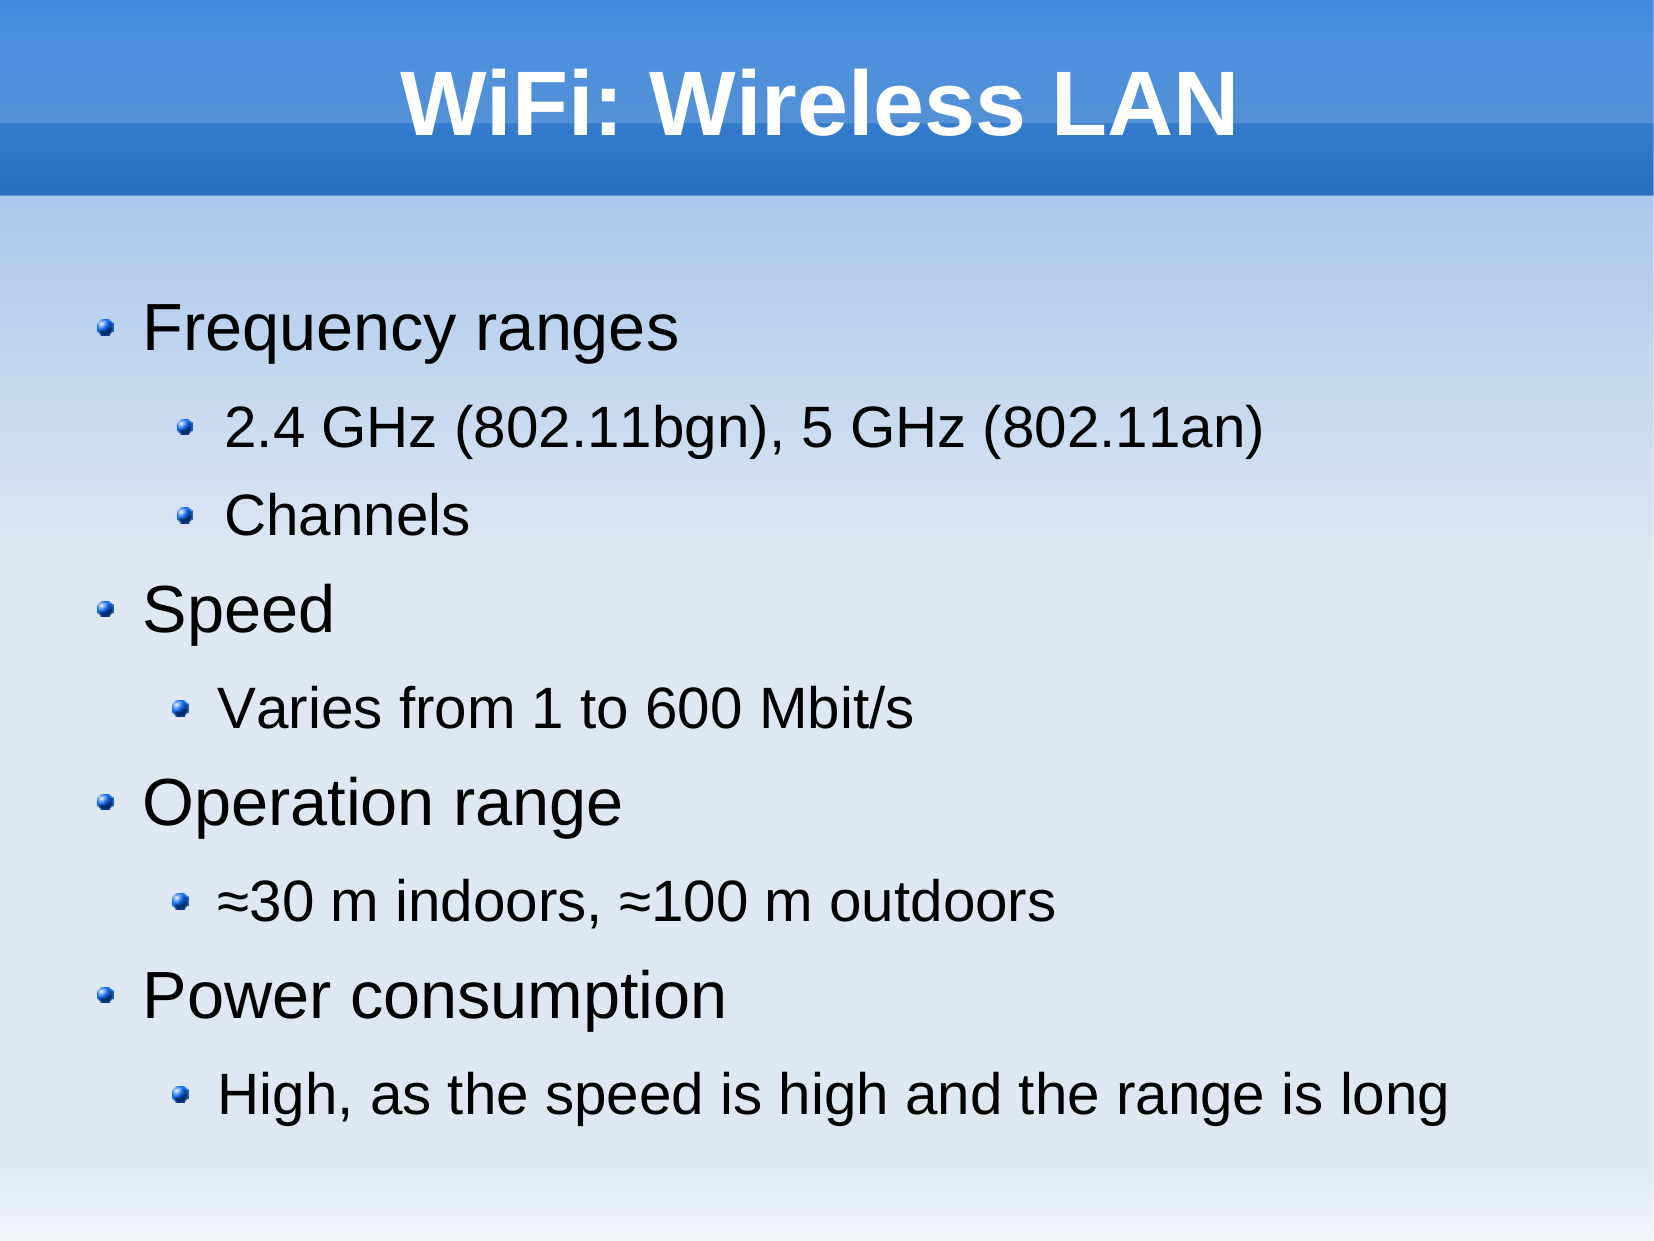

# WiFi: Wireless LAN
Frequency ranges
2.4 GHz (802.11bgn), 5 GHz (802.11an)
Channels
Speed
Varies from 1 to 600 Mbit/s
Operation range
≈30 m indoors, ≈100 m outdoors
Power consumption
High, as the speed is high and the range is long